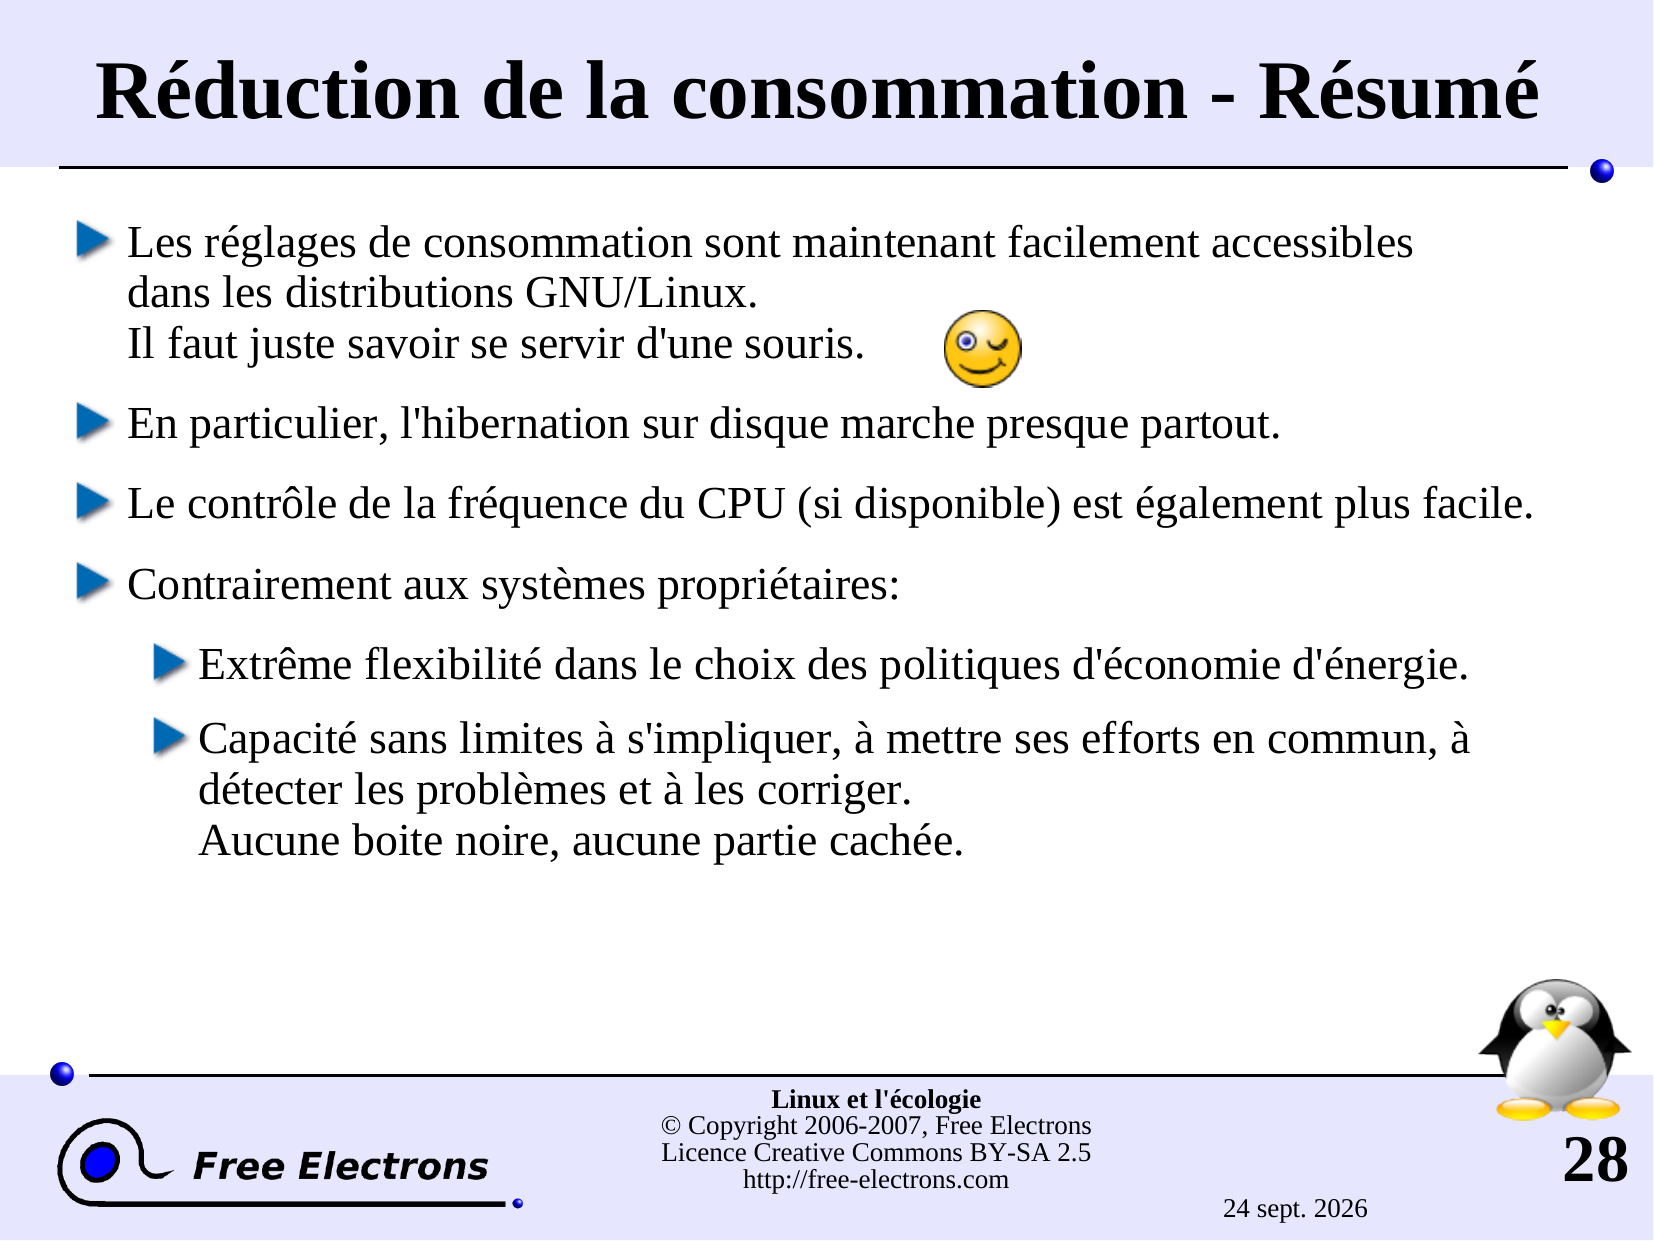

# Réduction de la consommation - Résumé
Les réglages de consommation sont maintenant facilement accessibles
dans les distributions GNU/Linux.
Il faut juste savoir se servir d'une souris.
En particulier, l'hibernation sur disque marche presque partout.
Le contrôle de la fréquence du CPU (si disponible) est également plus facile.
Contrairement aux systèmes propriétaires:
Extrême flexibilité dans le choix des politiques d'économie d'énergie.
Capacité sans limites à s'impliquer, à mettre ses efforts en commun, à détecter les problèmes et à les corriger.
Aucune boite noire, aucune partie cachée.